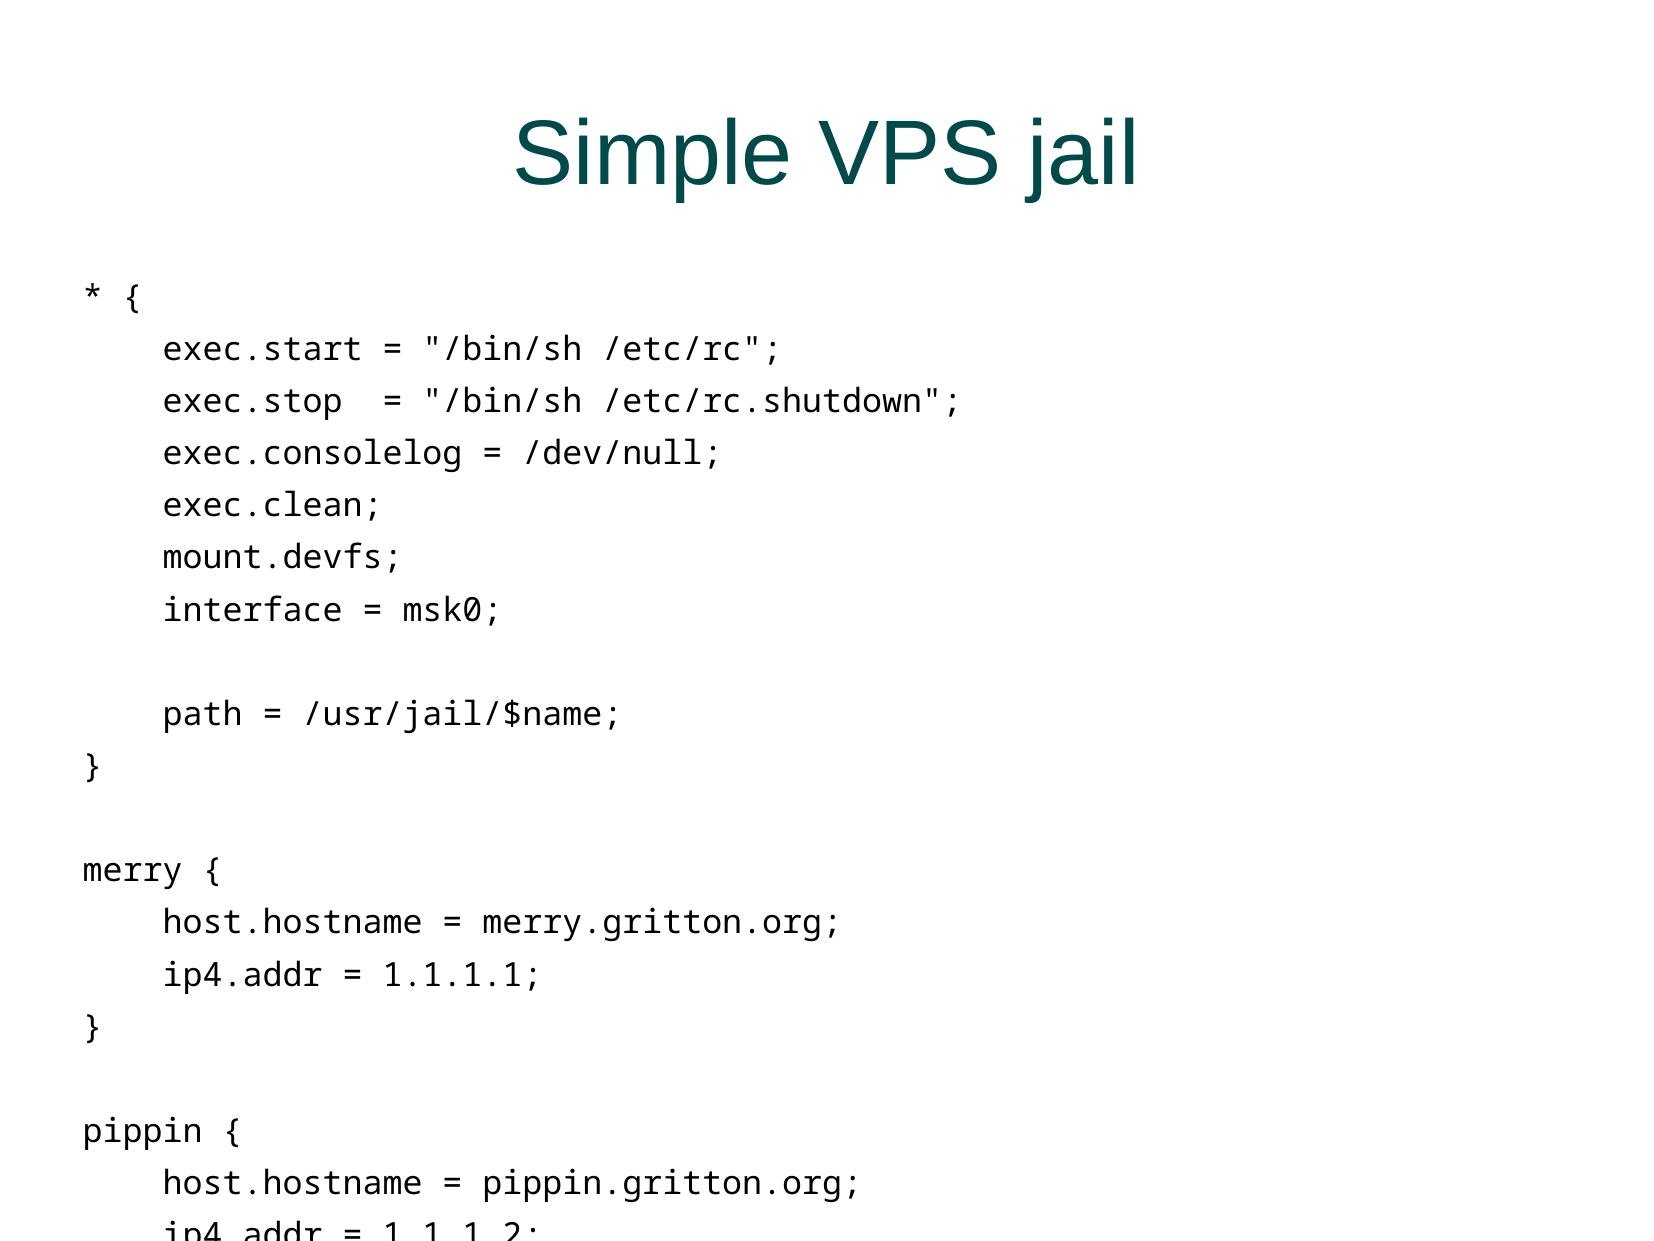

# Simple VPS jail
* {
 exec.start = "/bin/sh /etc/rc";
 exec.stop = "/bin/sh /etc/rc.shutdown";
 exec.consolelog = /dev/null;
 exec.clean;
 mount.devfs;
 interface = msk0;
 path = /usr/jail/$name;
}
merry {
 host.hostname = merry.gritton.org;
 ip4.addr = 1.1.1.1;
}
pippin {
 host.hostname = pippin.gritton.org;
 ip4.addr = 1.1.1.2;
}